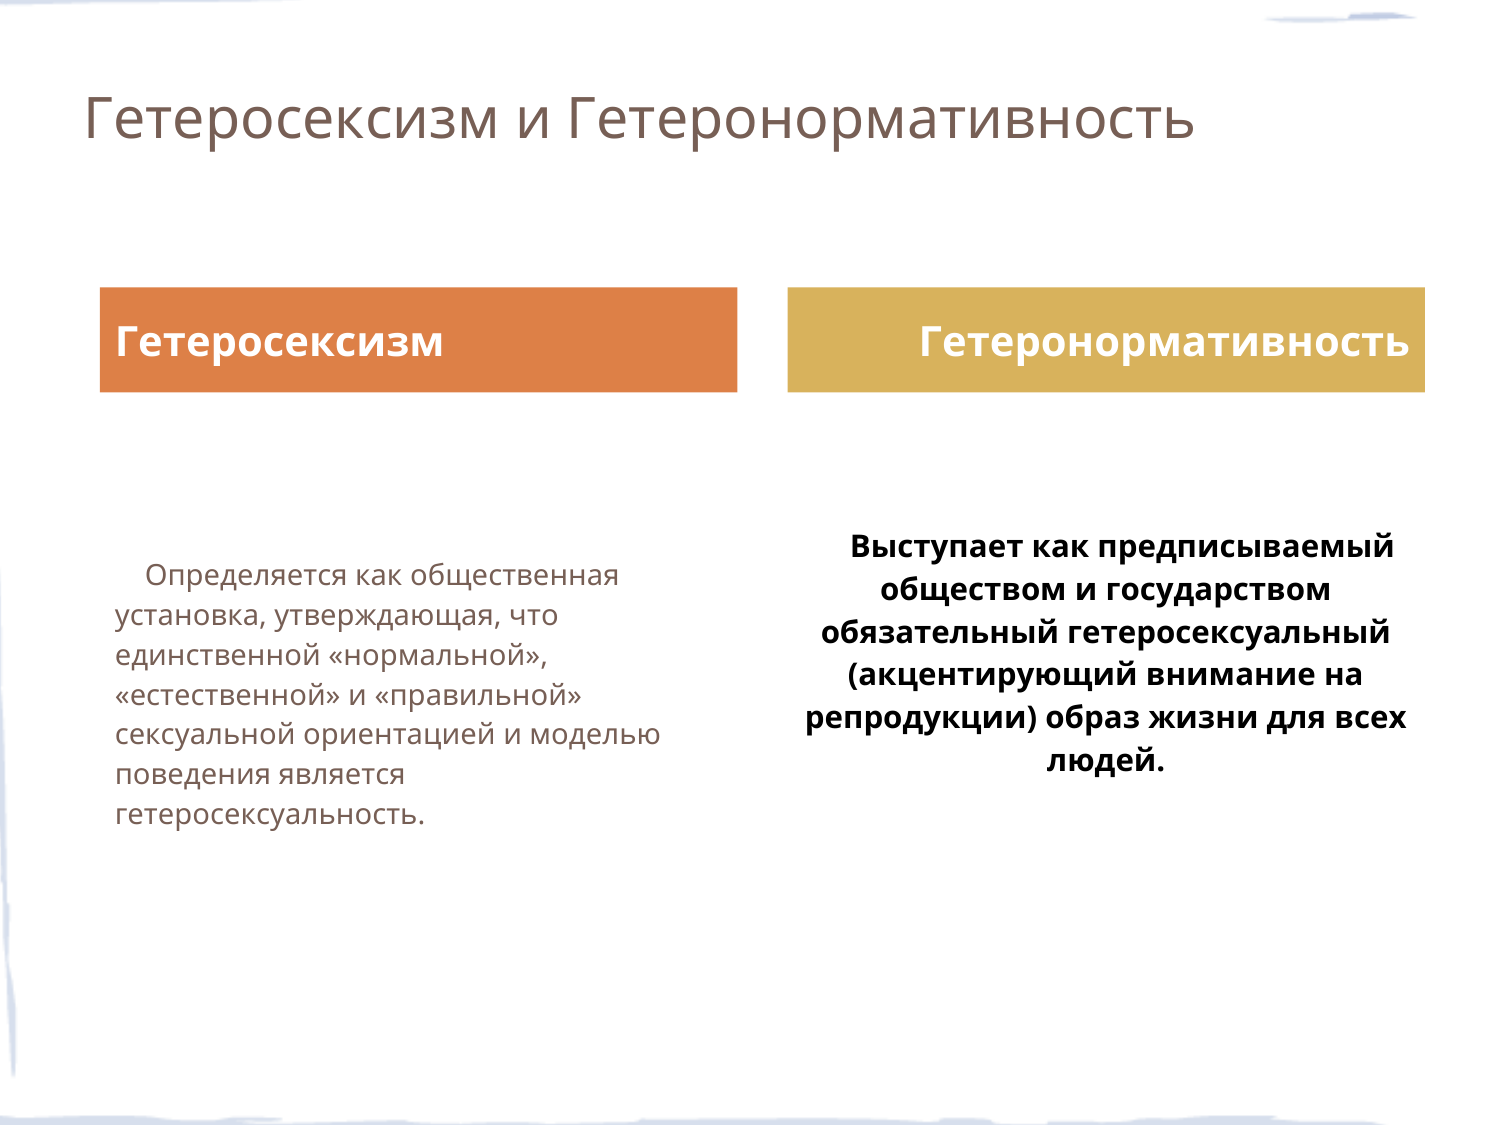

# Гетеросексизм и Гетеронормативность
Гетеросексизм
Гетеронормативность
 Определяется как общественная установка, утверждающая, что единственной «нормальной», «естественной» и «правильной» сексуальной ориентацией и моделью поведения является гетеросексуальность.
 Выступает как предписываемый обществом и государством обязательный гетеросексуальный (акцентирующий внимание на репродукции) образ жизни для всех людей.